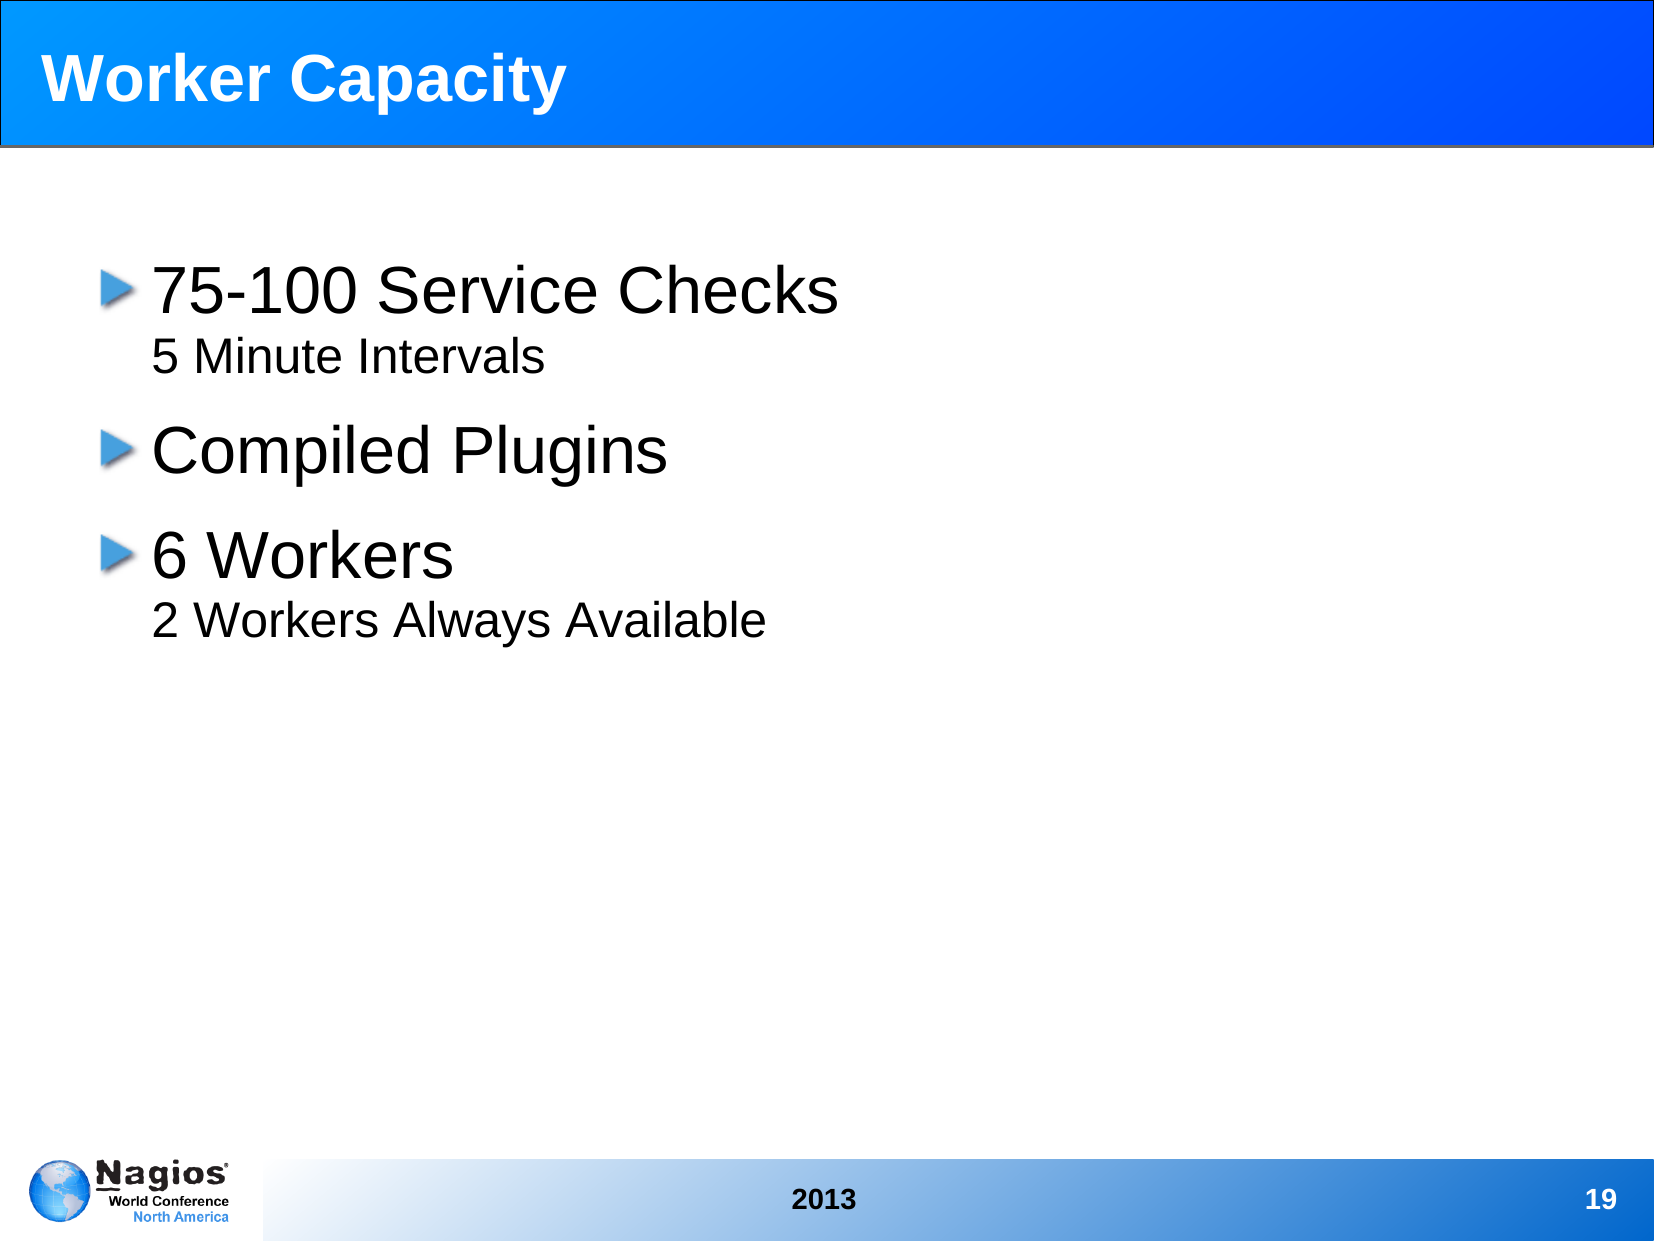

# Worker Capacity
75-100 Service Checks
5 Minute Intervals
Compiled Plugins
6 Workers
2 Workers Always Available
2011
19